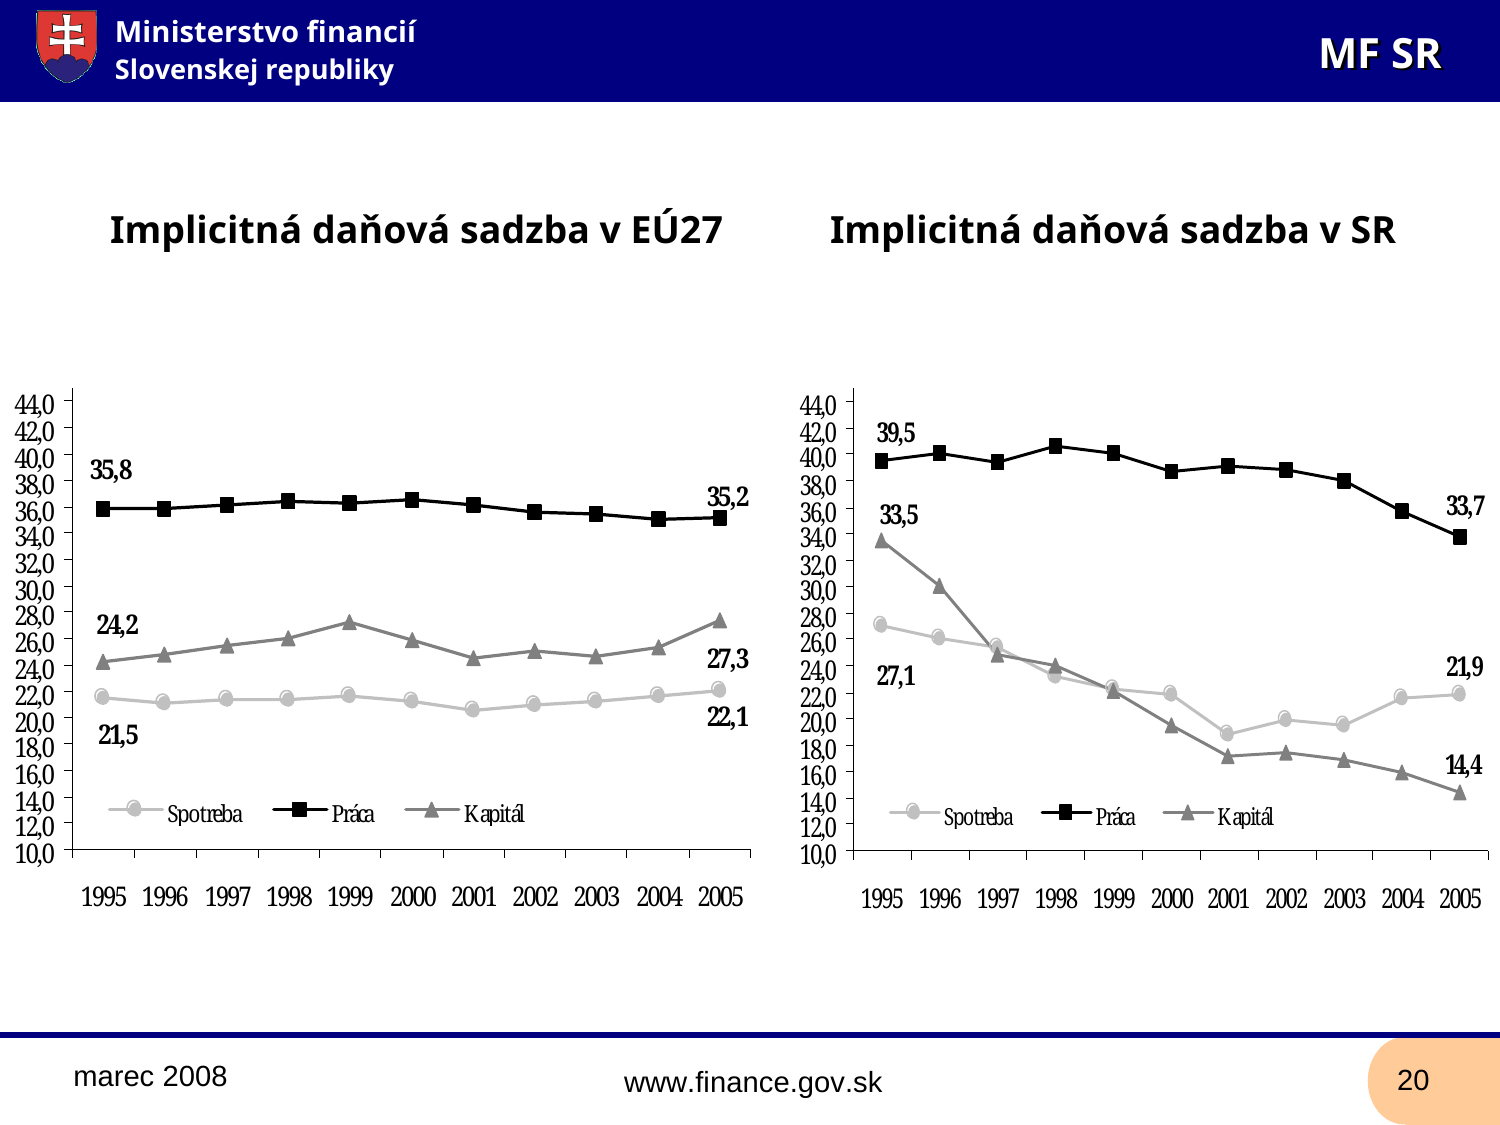

Implicitná daňová sadzba v EÚ27
Implicitná daňová sadzba v SR
marec 2008
20
www.finance.gov.sk